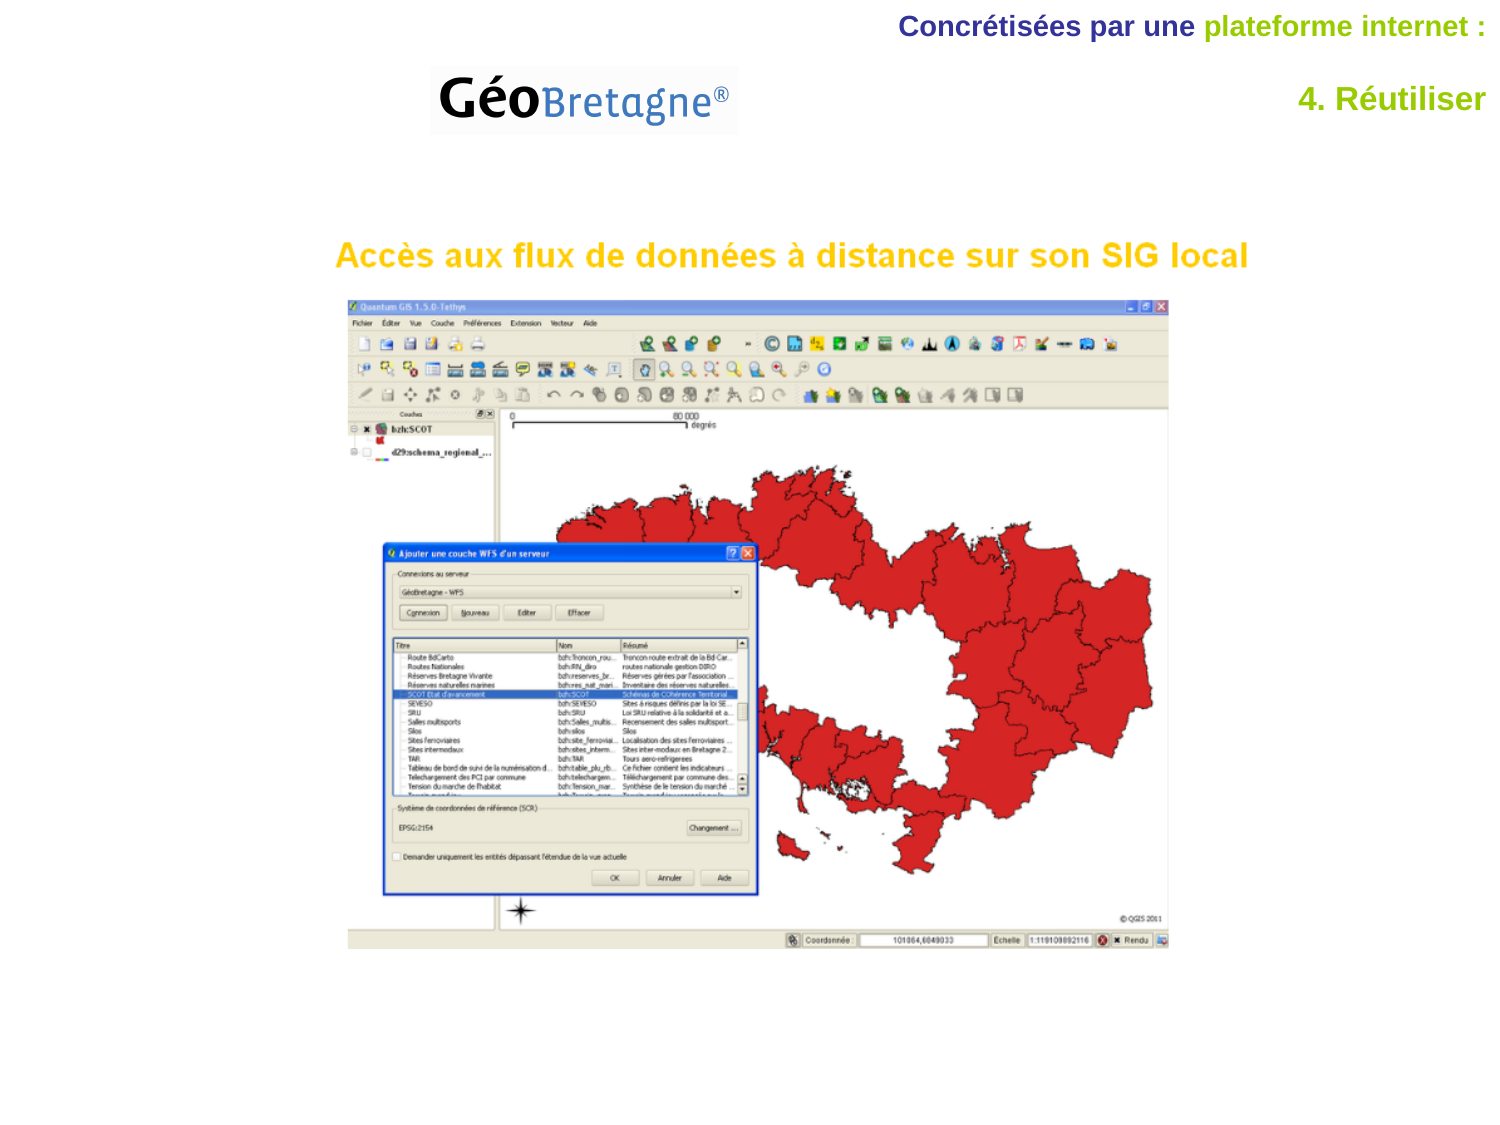

Concrétisées par une plateforme internet :
4. Réutiliser